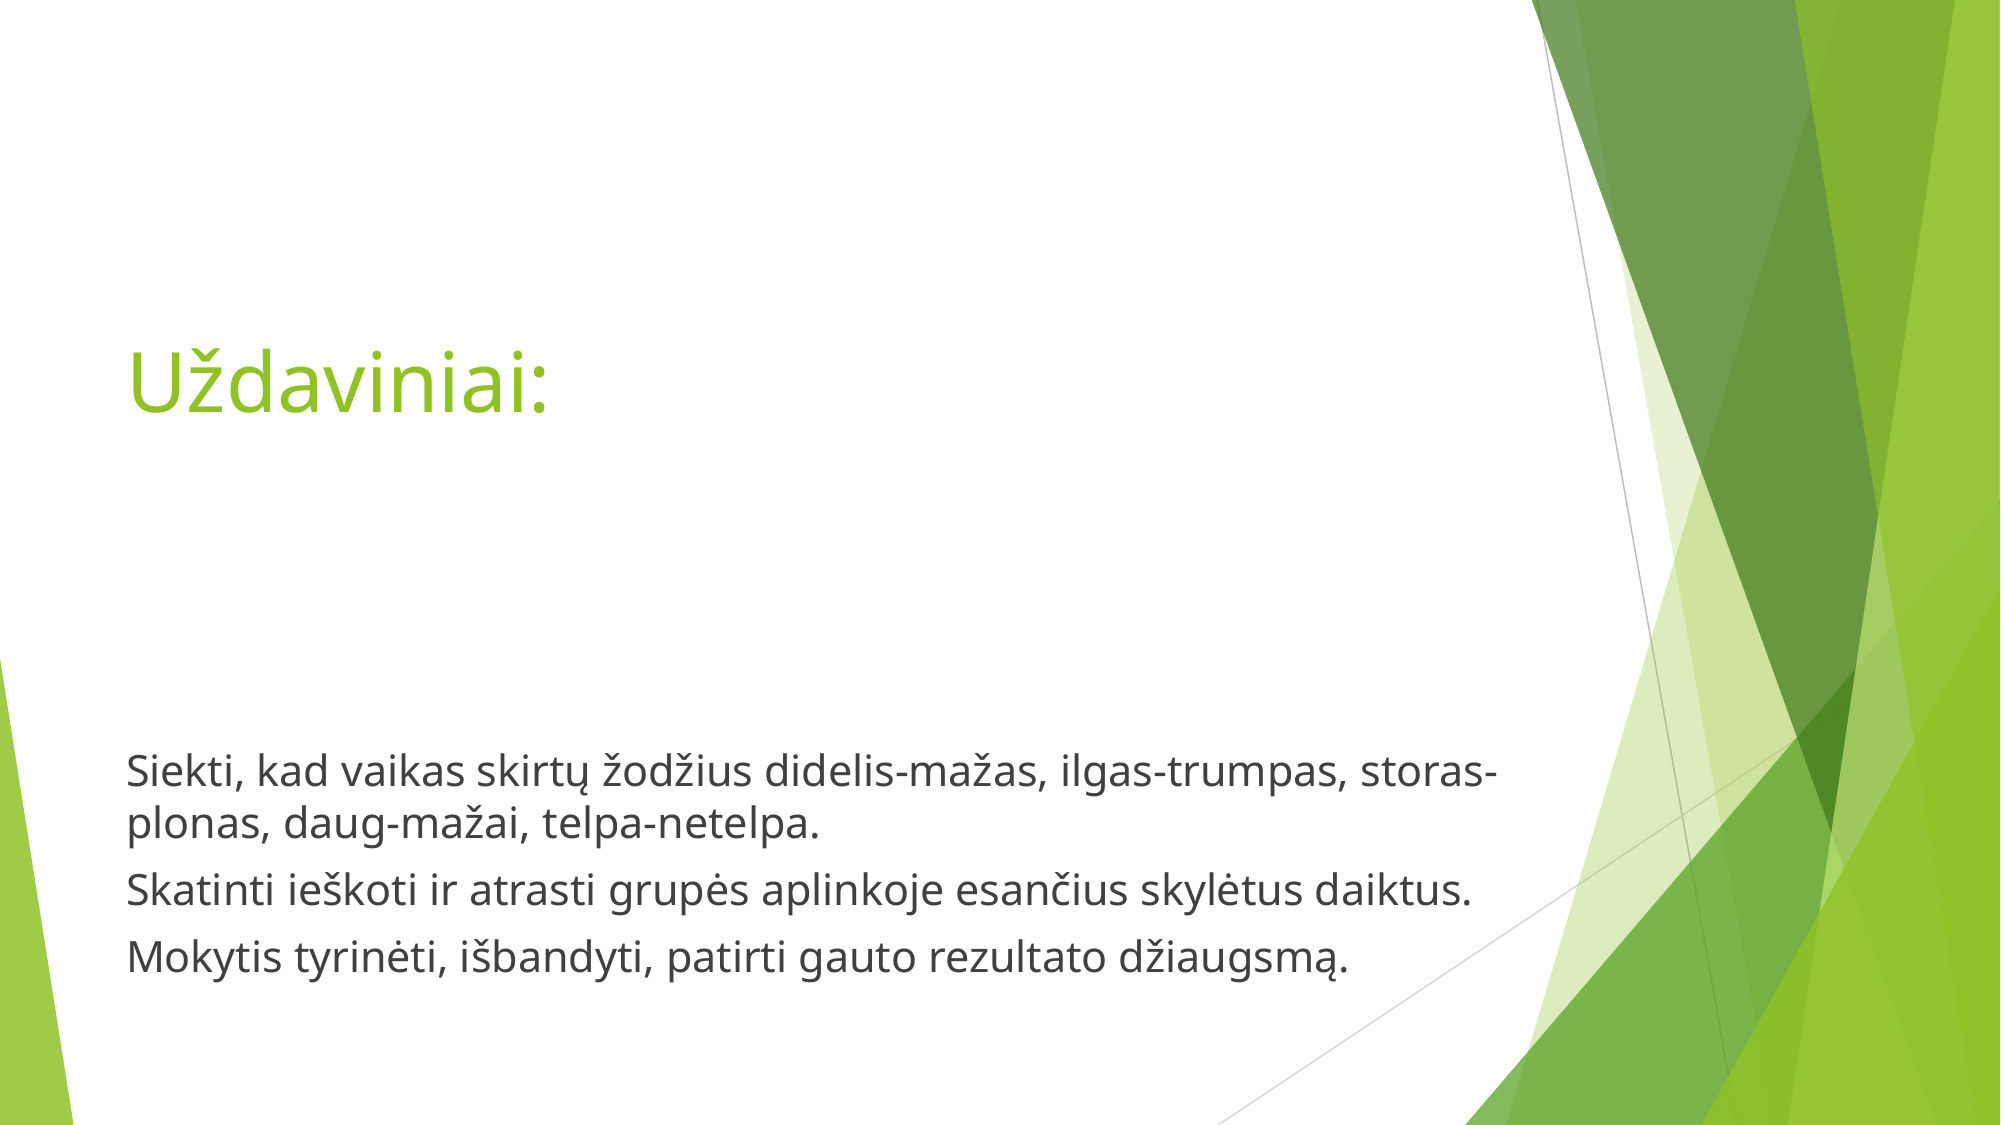

# Uždaviniai:
Siekti, kad vaikas skirtų žodžius didelis-mažas, ilgas-trumpas, storas-plonas, daug-mažai, telpa-netelpa.
Skatinti ieškoti ir atrasti grupės aplinkoje esančius skylėtus daiktus.
Mokytis tyrinėti, išbandyti, patirti gauto rezultato džiaugsmą.